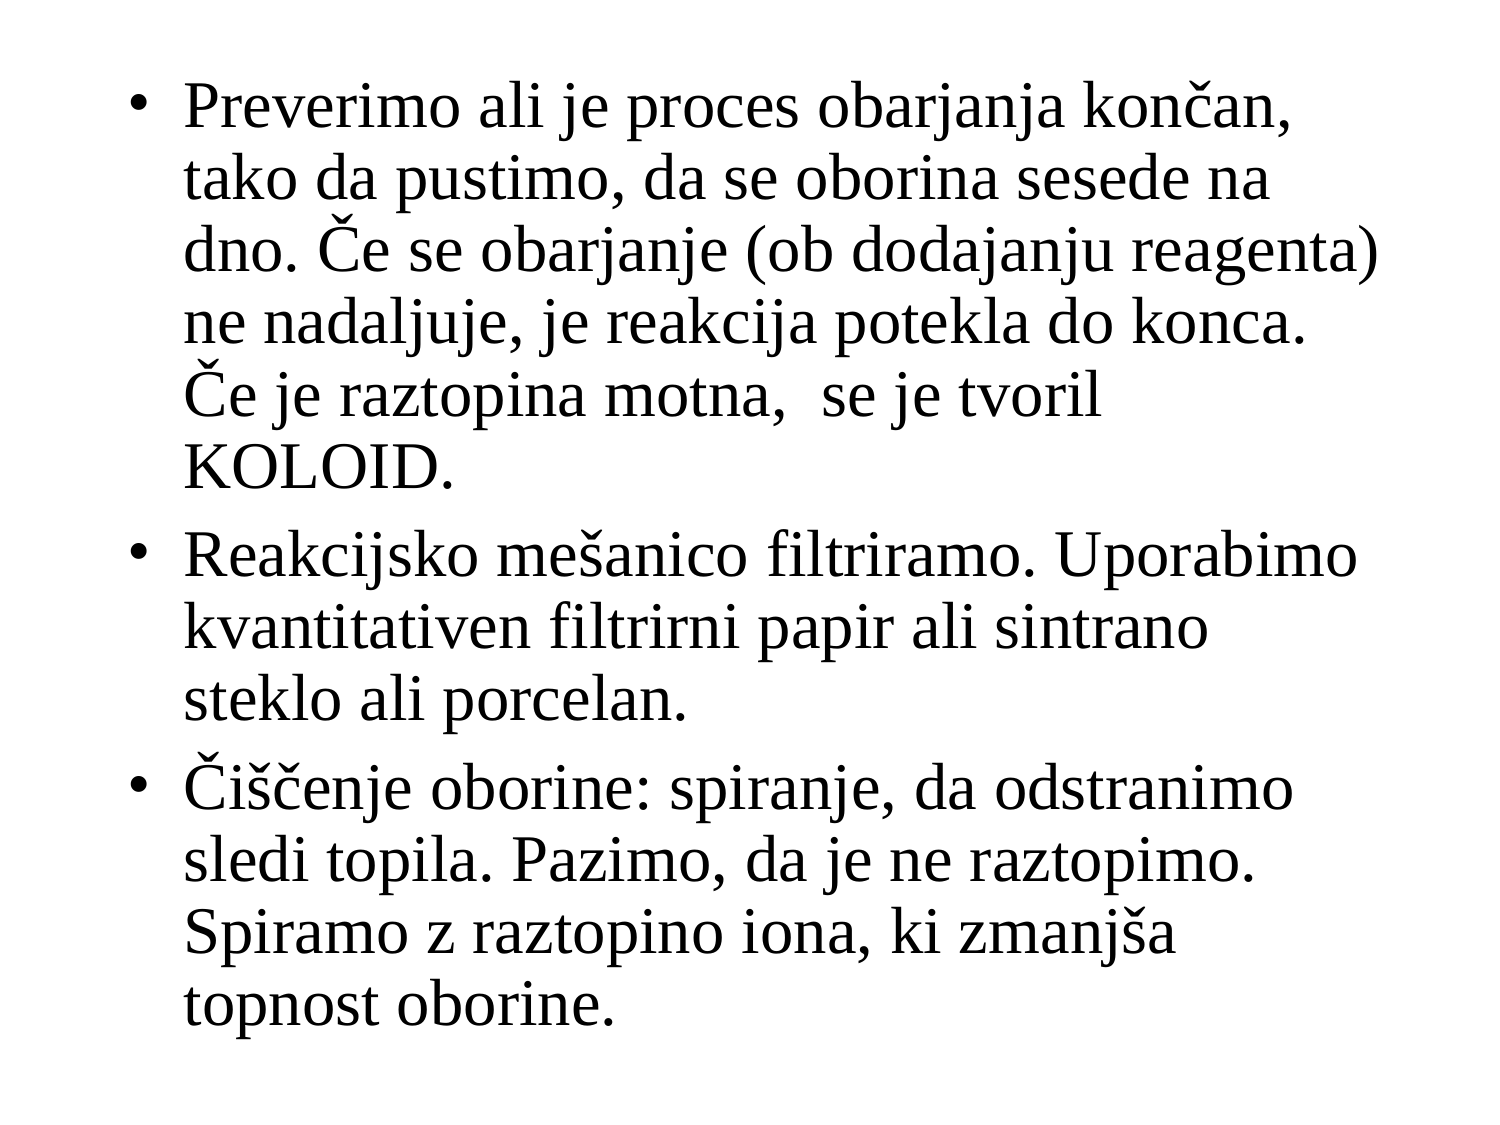

# Preverimo ali je proces obarjanja končan, tako da pustimo, da se oborina sesede na dno. Če se obarjanje (ob dodajanju reagenta) ne nadaljuje, je reakcija potekla do konca. Če je raztopina motna, se je tvoril KOLOID.
Reakcijsko mešanico filtriramo. Uporabimo kvantitativen filtrirni papir ali sintrano steklo ali porcelan.
Čiščenje oborine: spiranje, da odstranimo sledi topila. Pazimo, da je ne raztopimo. Spiramo z raztopino iona, ki zmanjša topnost oborine.